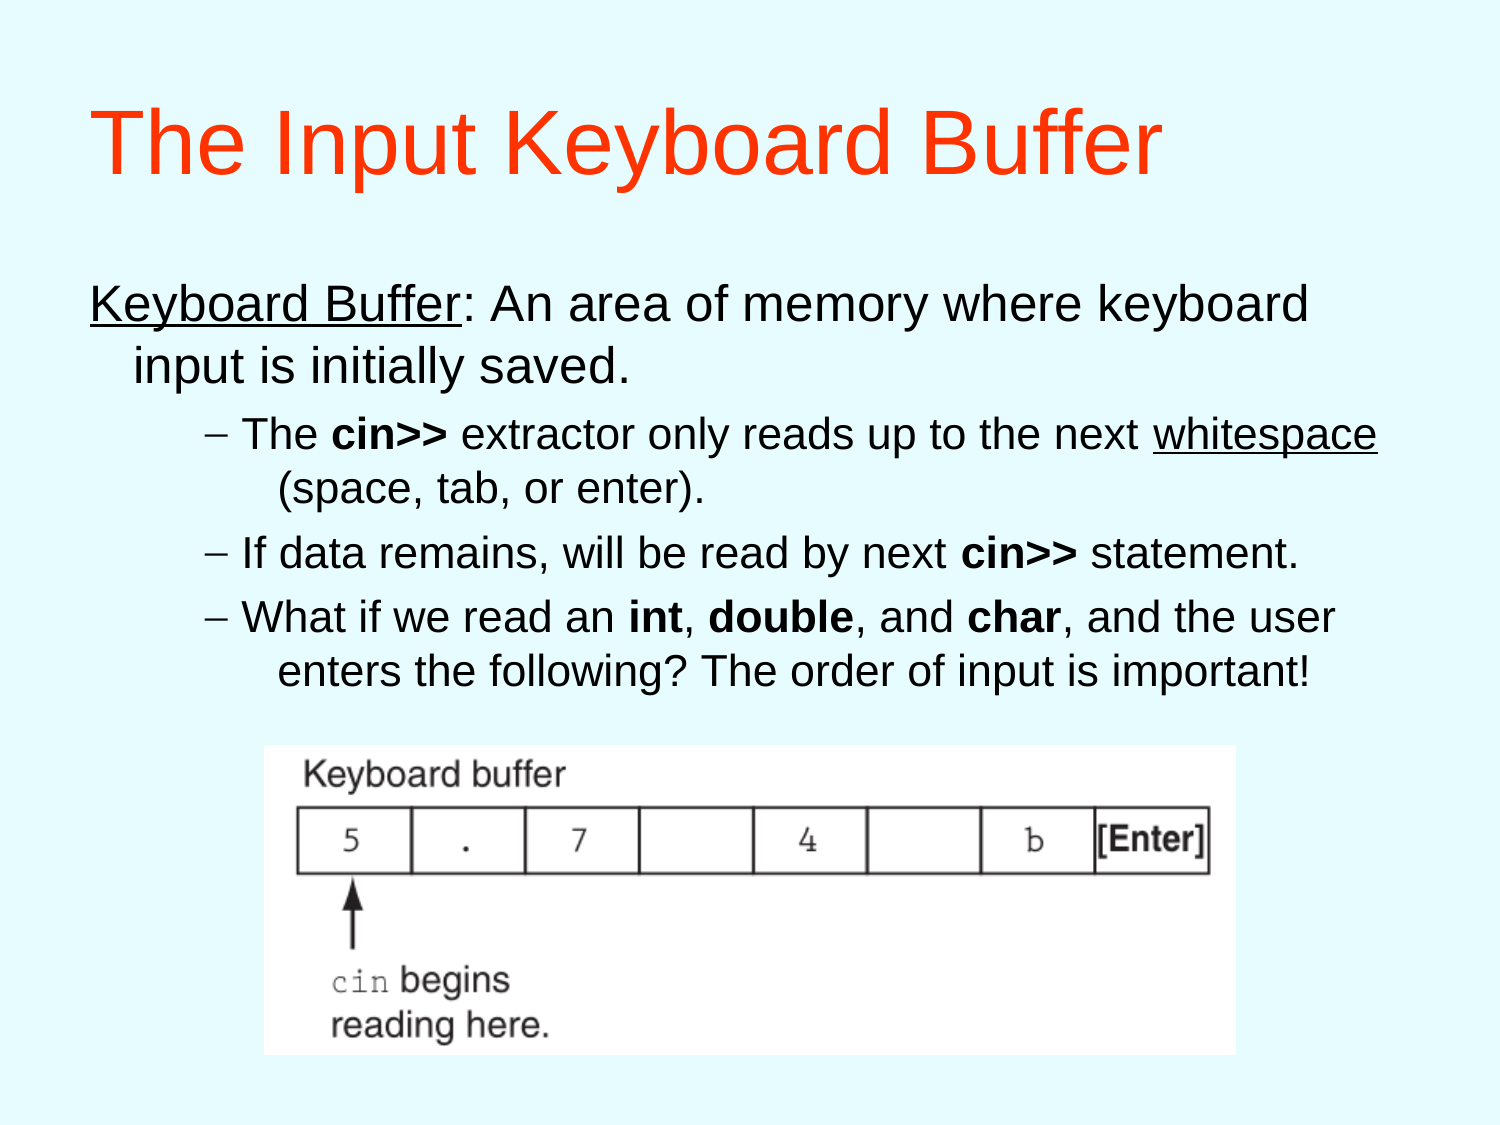

# The Input Keyboard Buffer
Keyboard Buffer: An area of memory where keyboard input is initially saved.
The cin>> extractor only reads up to the next whitespace (space, tab, or enter).
If data remains, will be read by next cin>> statement.
What if we read an int, double, and char, and the user enters the following? The order of input is important!